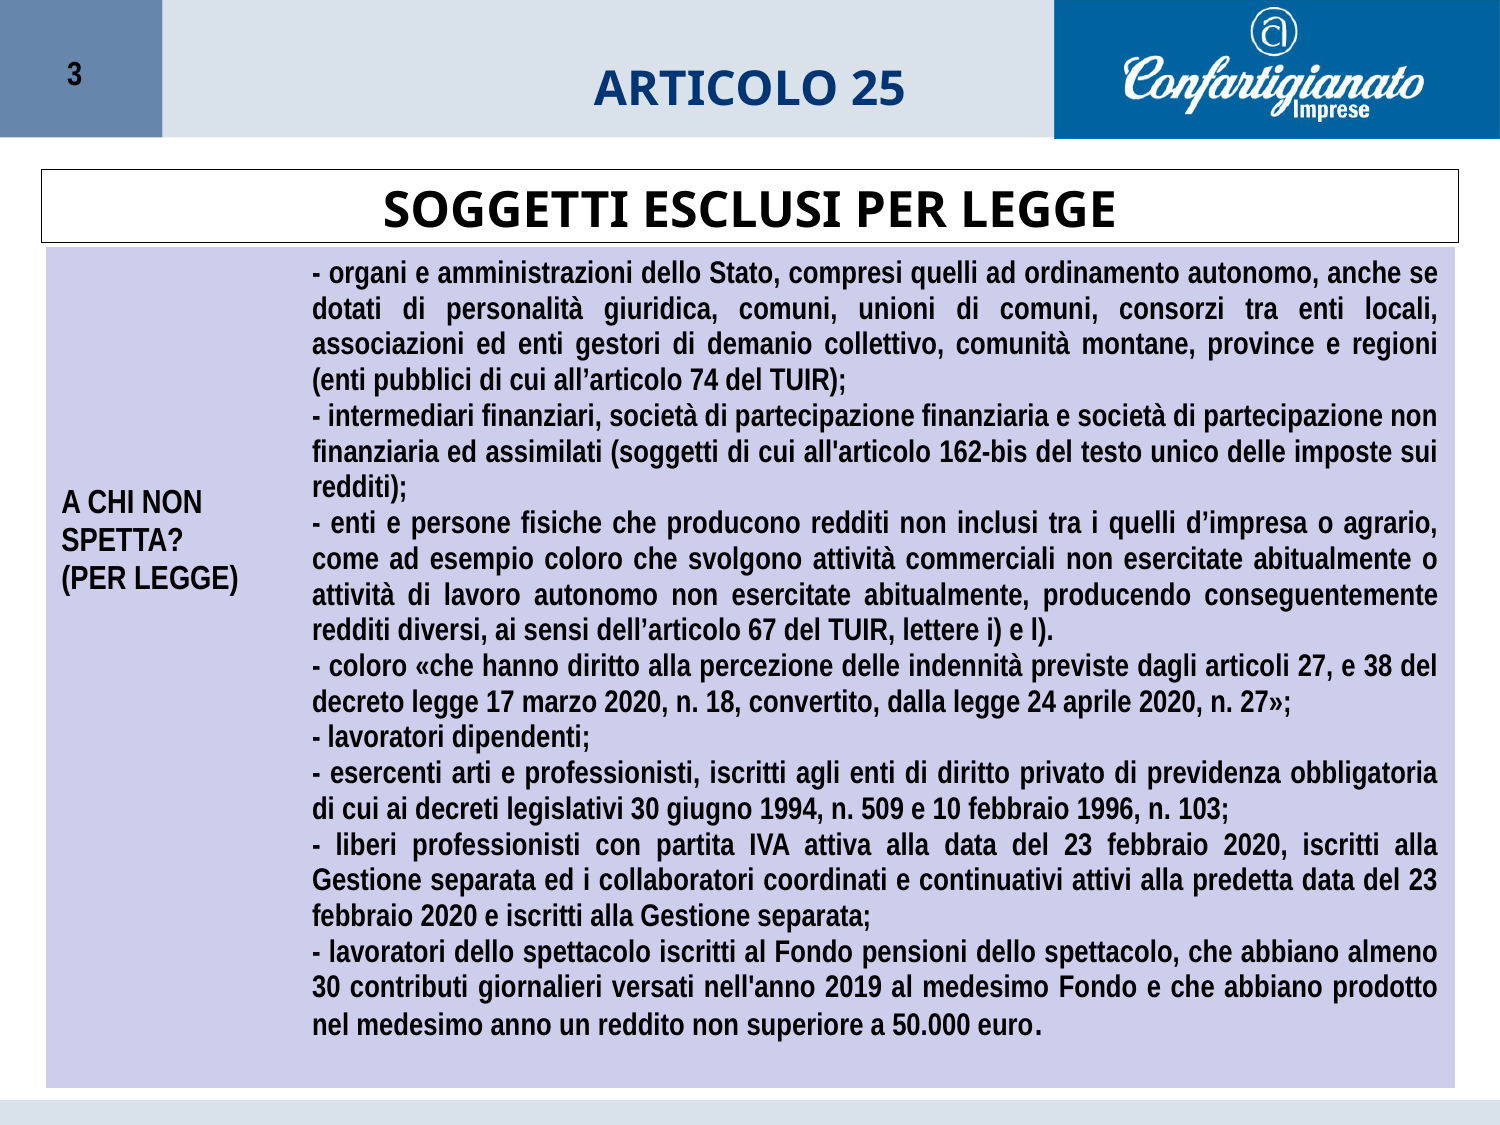

# ARTICOLO 25
SOGGETTI ESCLUSI PER LEGGE
| A CHI NON SPETTA? (PER LEGGE) | - organi e amministrazioni dello Stato, compresi quelli ad ordinamento autonomo, anche se dotati di personalità giuridica, comuni, unioni di comuni, consorzi tra enti locali, associazioni ed enti gestori di demanio collettivo, comunità montane, province e regioni (enti pubblici di cui all’articolo 74 del TUIR); - intermediari finanziari, società di partecipazione finanziaria e società di partecipazione non finanziaria ed assimilati (soggetti di cui all'articolo 162-bis del testo unico delle imposte sui redditi); - enti e persone fisiche che producono redditi non inclusi tra i quelli d’impresa o agrario, come ad esempio coloro che svolgono attività commerciali non esercitate abitualmente o attività di lavoro autonomo non esercitate abitualmente, producendo conseguentemente redditi diversi, ai sensi dell’articolo 67 del TUIR, lettere i) e l). - coloro «che hanno diritto alla percezione delle indennità previste dagli articoli 27, e 38 del decreto legge 17 marzo 2020, n. 18, convertito, dalla legge 24 aprile 2020, n. 27»; - lavoratori dipendenti; - esercenti arti e professionisti, iscritti agli enti di diritto privato di previdenza obbligatoria di cui ai decreti legislativi 30 giugno 1994, n. 509 e 10 febbraio 1996, n. 103; - liberi professionisti con partita IVA attiva alla data del 23 febbraio 2020, iscritti alla Gestione separata ed i collaboratori coordinati e continuativi attivi alla predetta data del 23 febbraio 2020 e iscritti alla Gestione separata; - lavoratori dello spettacolo iscritti al Fondo pensioni dello spettacolo, che abbiano almeno 30 contributi giornalieri versati nell'anno 2019 al medesimo Fondo e che abbiano prodotto nel medesimo anno un reddito non superiore a 50.000 euro. |
| --- | --- |